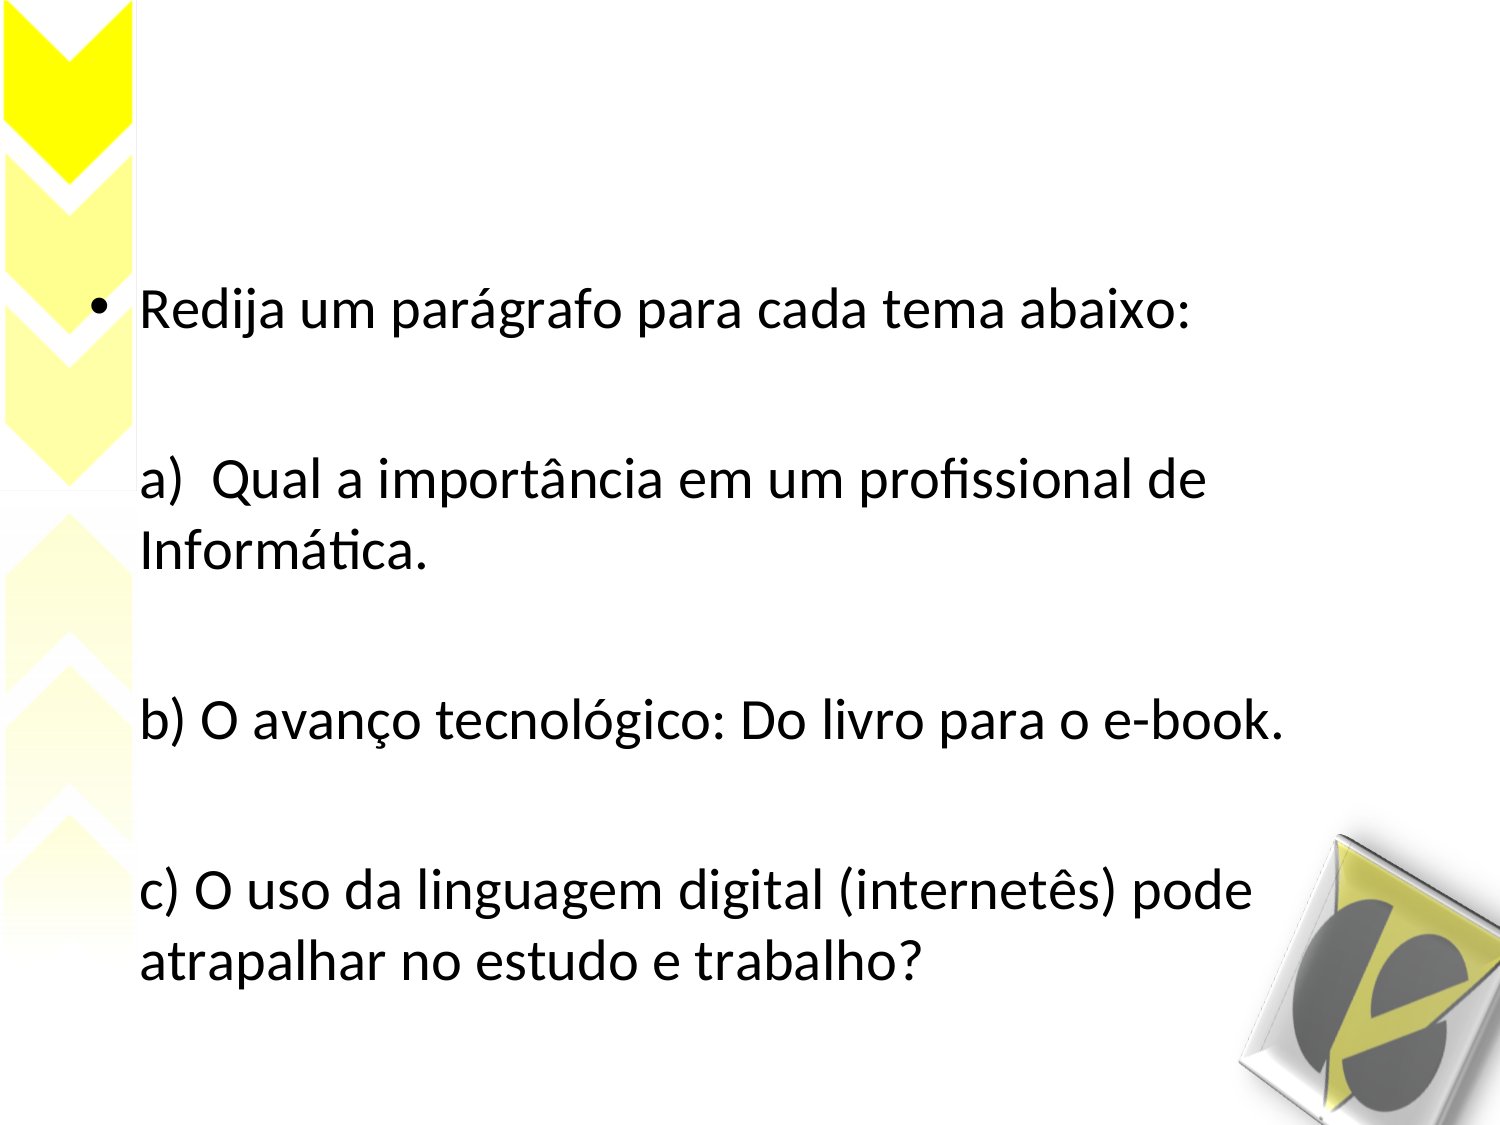

#
Redija um parágrafo para cada tema abaixo:
a) Qual a importância em um profissional de Informática.
b) O avanço tecnológico: Do livro para o e-book.
c) O uso da linguagem digital (internetês) pode atrapalhar no estudo e trabalho?